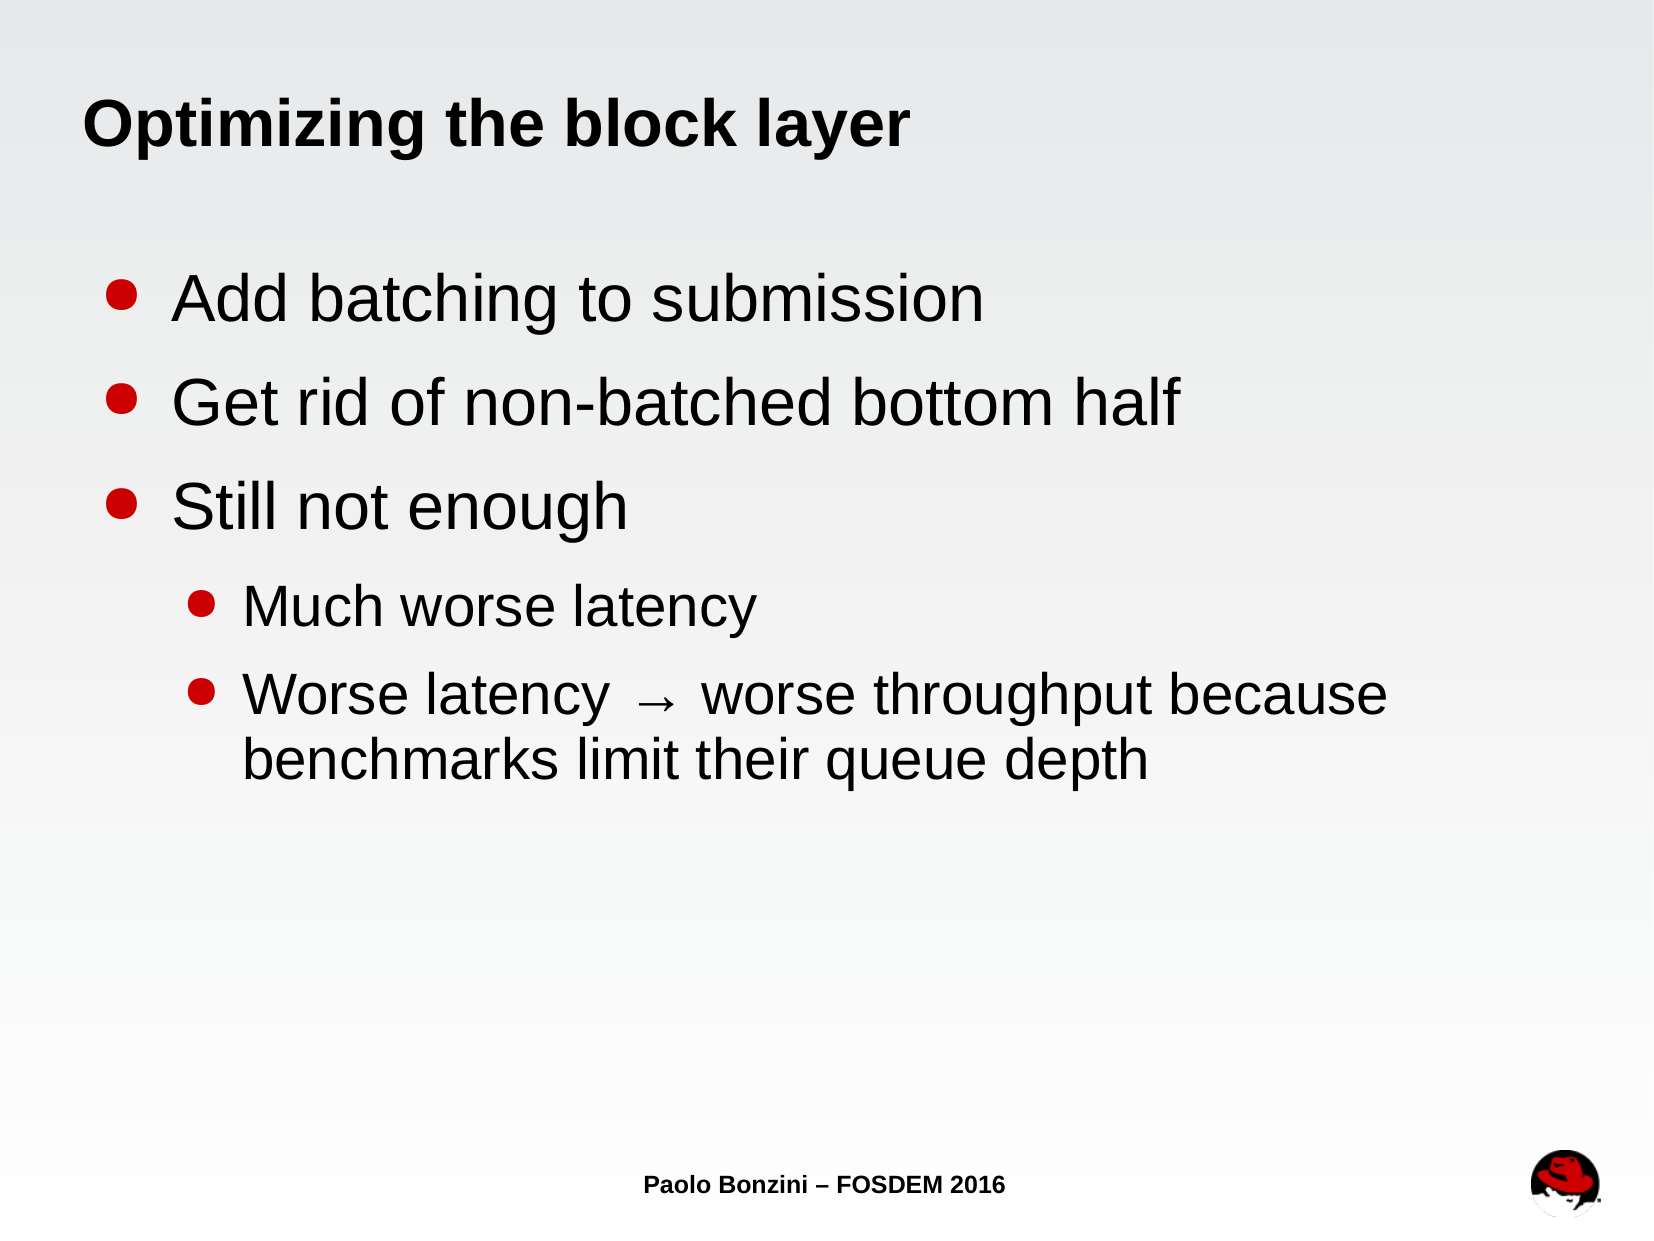

# Optimizing the block layer
Add batching to submission
Get rid of non-batched bottom half
Still not enough
Much worse latency
Worse latency → worse throughput because benchmarks limit their queue depth